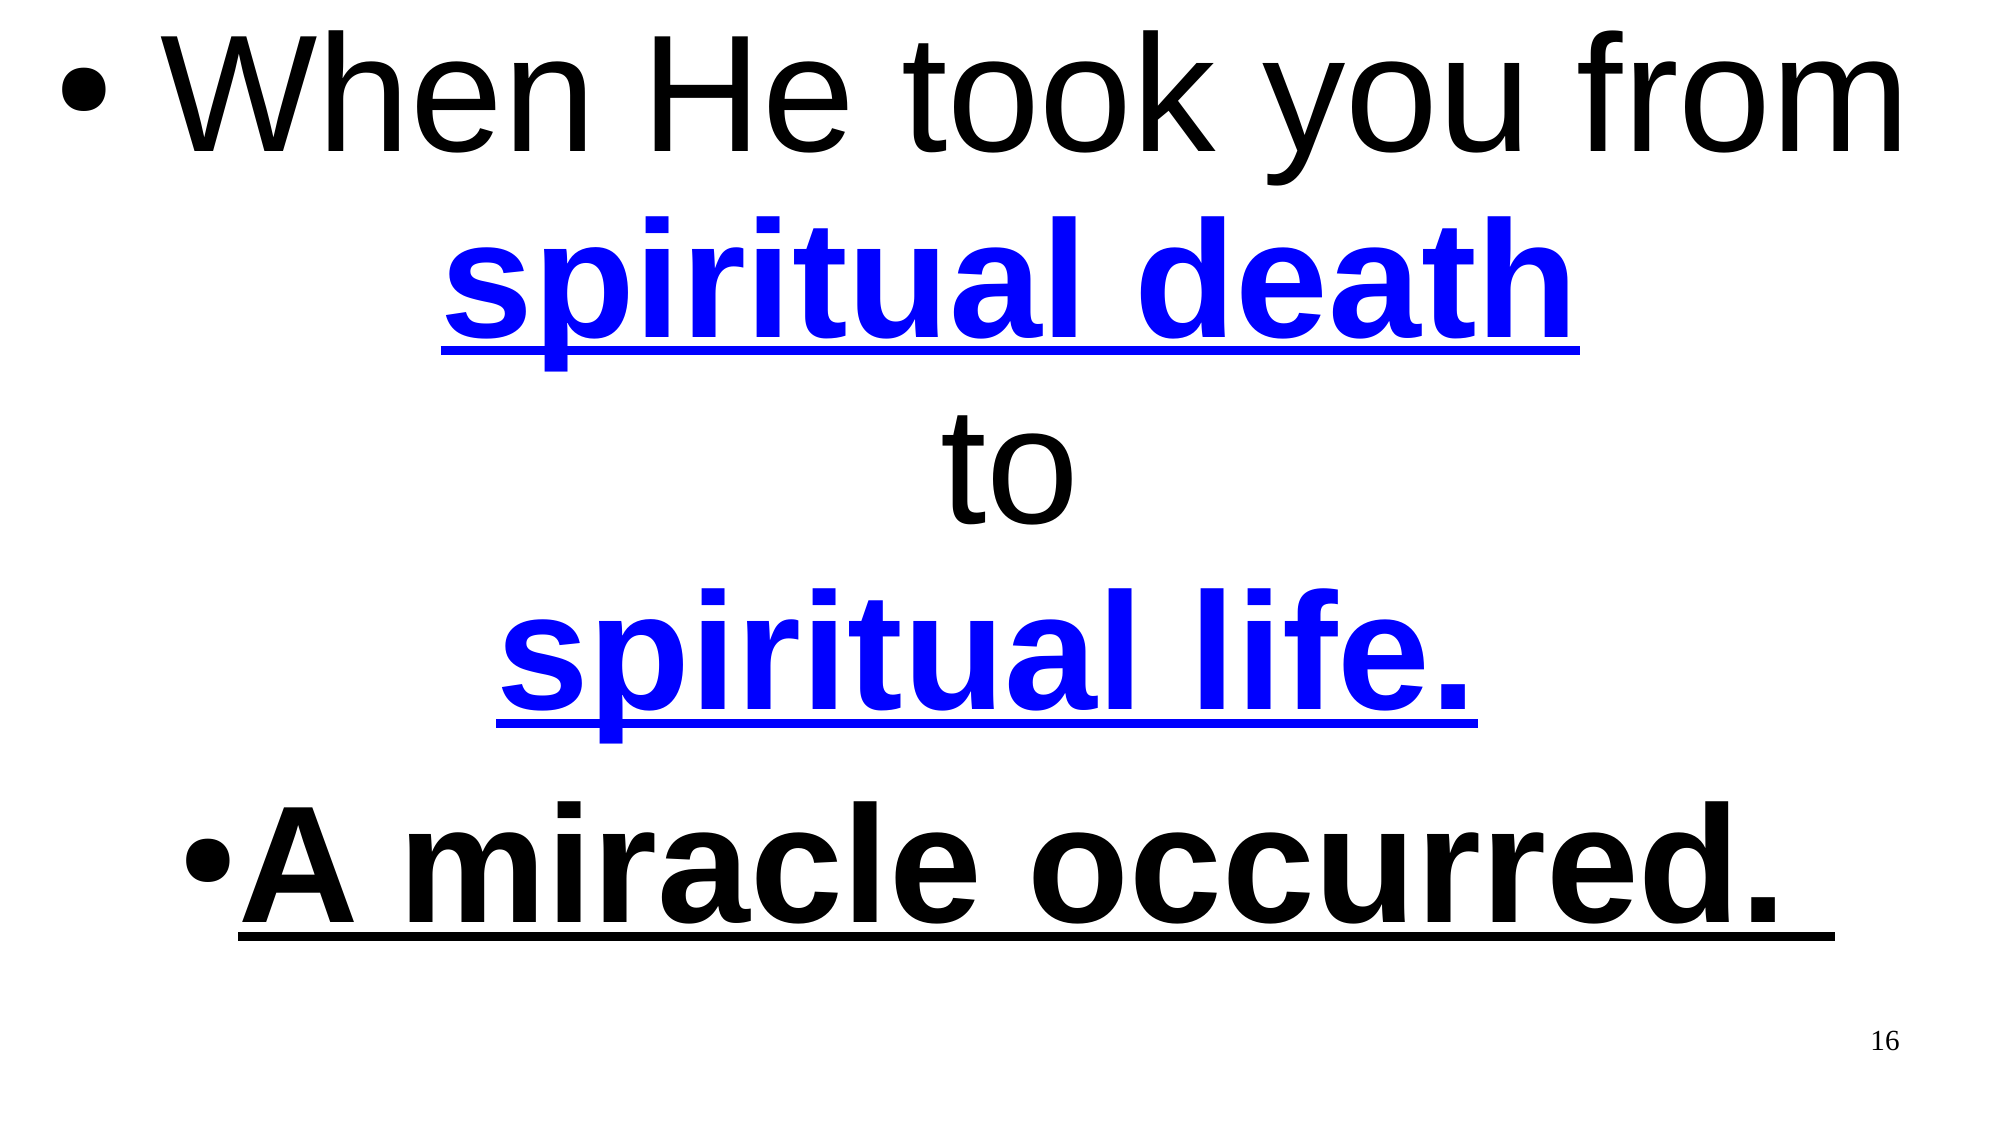

# When He took you from spiritual death to spiritual life.
A miracle occurred.
16